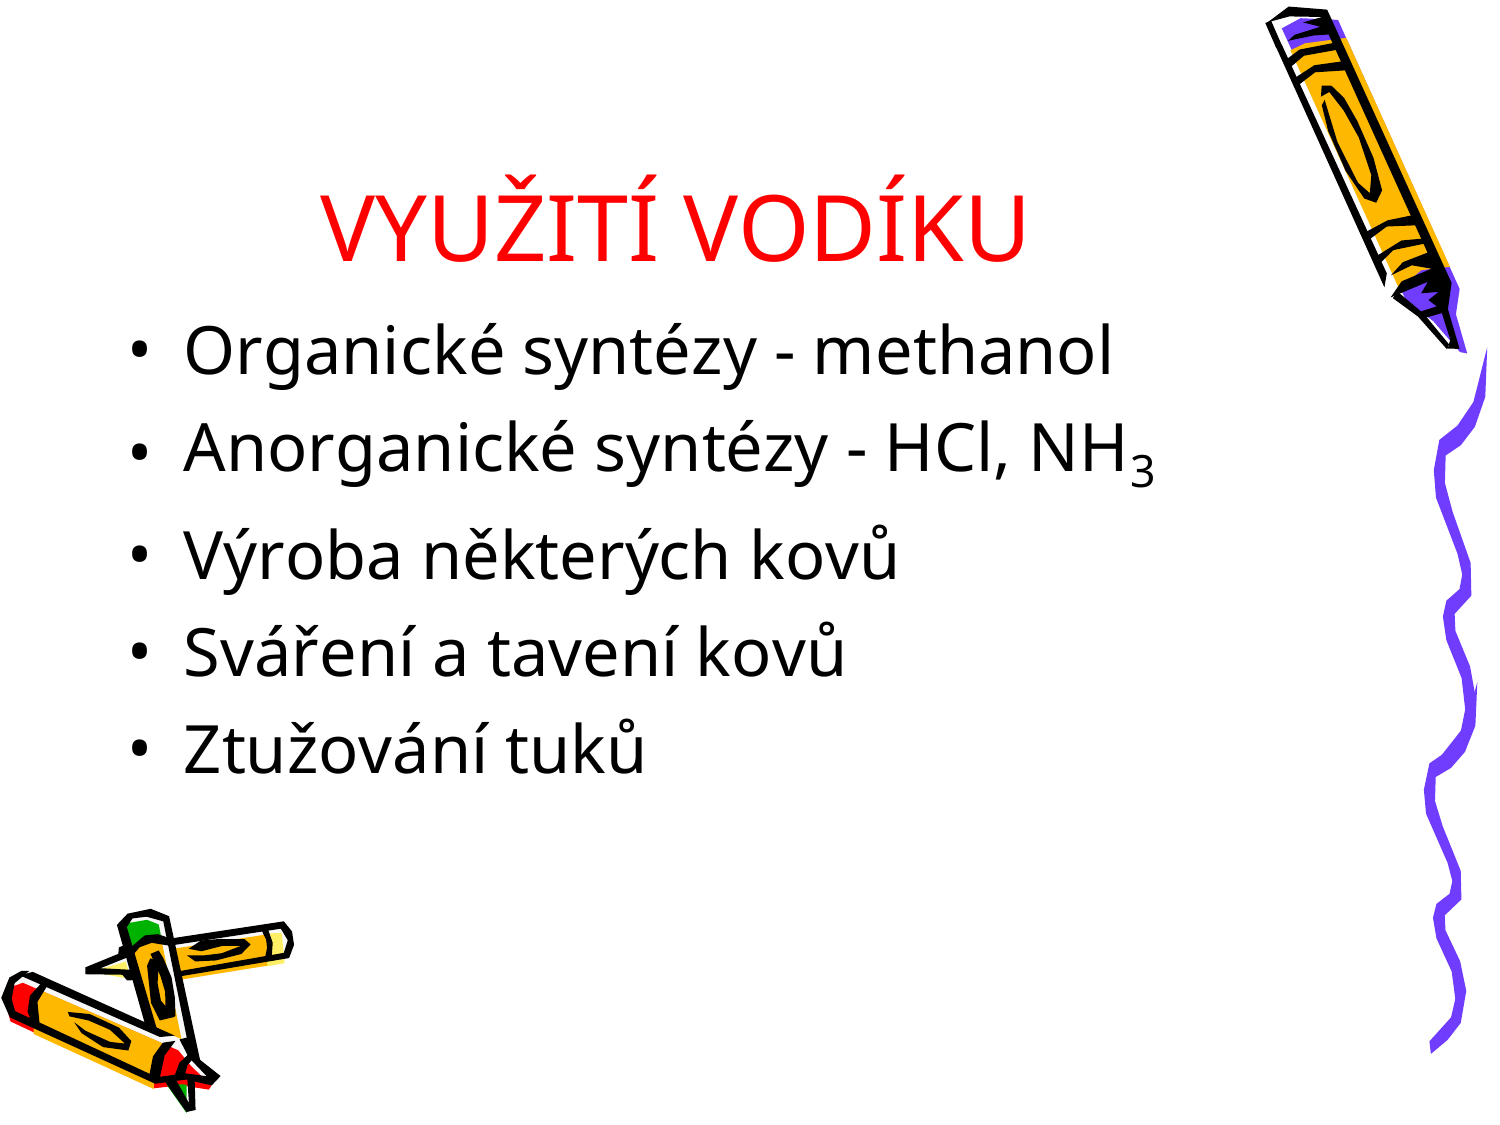

# VYUŽITÍ VODÍKU
Organické syntézy - methanol
Anorganické syntézy - HCl, NH3
Výroba některých kovů
Sváření a tavení kovů
Ztužování tuků